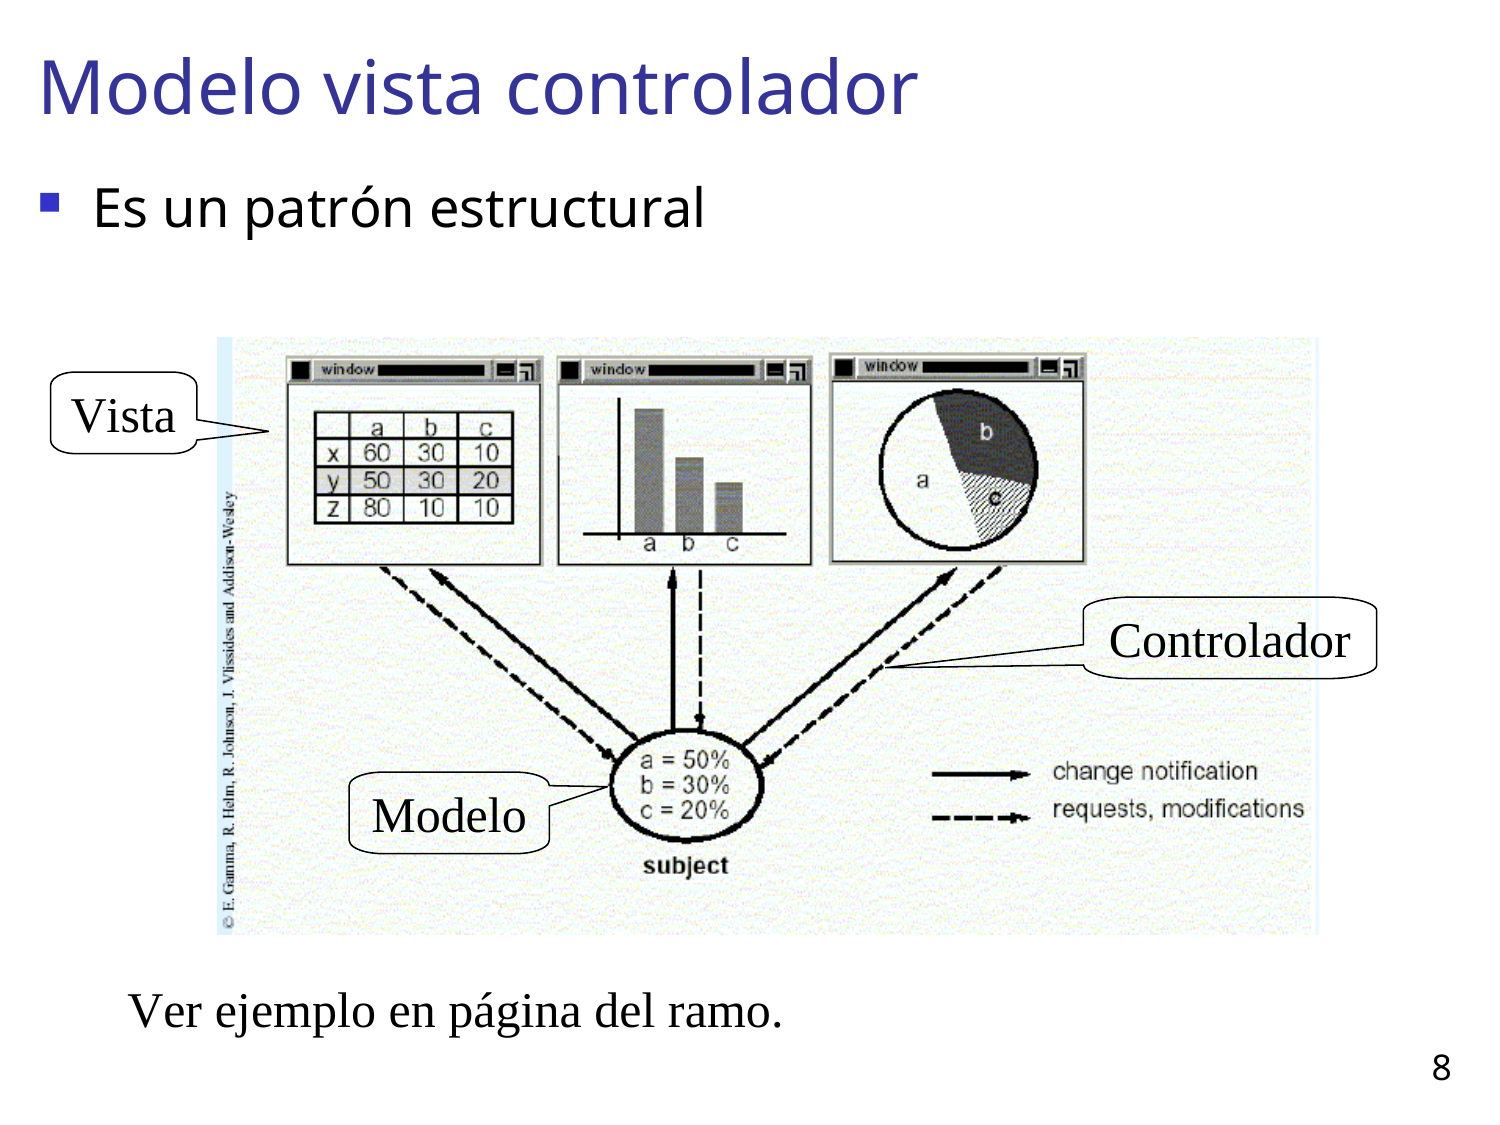

# Modelo vista controlador
Es un patrón estructural
Vista
Controlador
Modelo
Ver ejemplo en página del ramo.
8